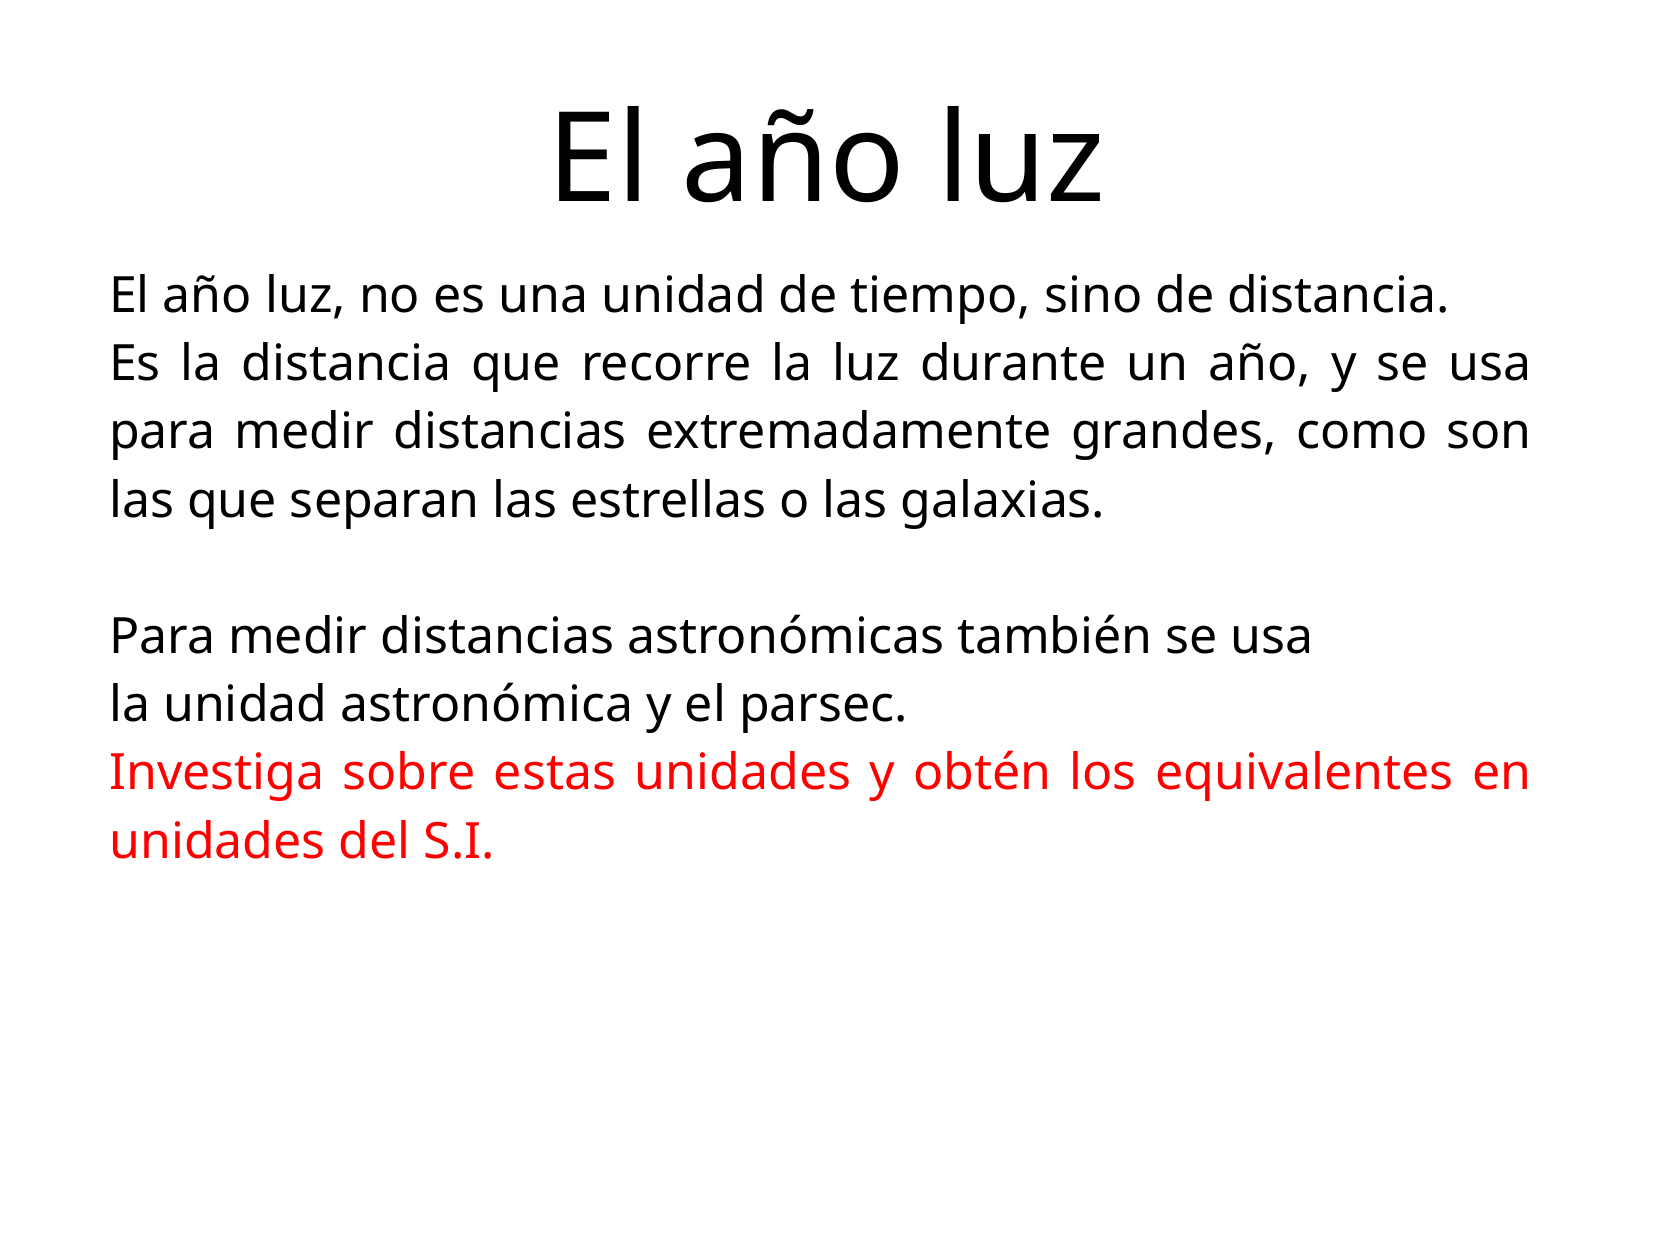

# El año luz
El año luz, no es una unidad de tiempo, sino de distancia.
Es la distancia que recorre la luz durante un año, y se usa para medir distancias extremadamente grandes, como son las que separan las estrellas o las galaxias.
Para medir distancias astronómicas también se usa
la unidad astronómica y el parsec.
Investiga sobre estas unidades y obtén los equivalentes en unidades del S.I.